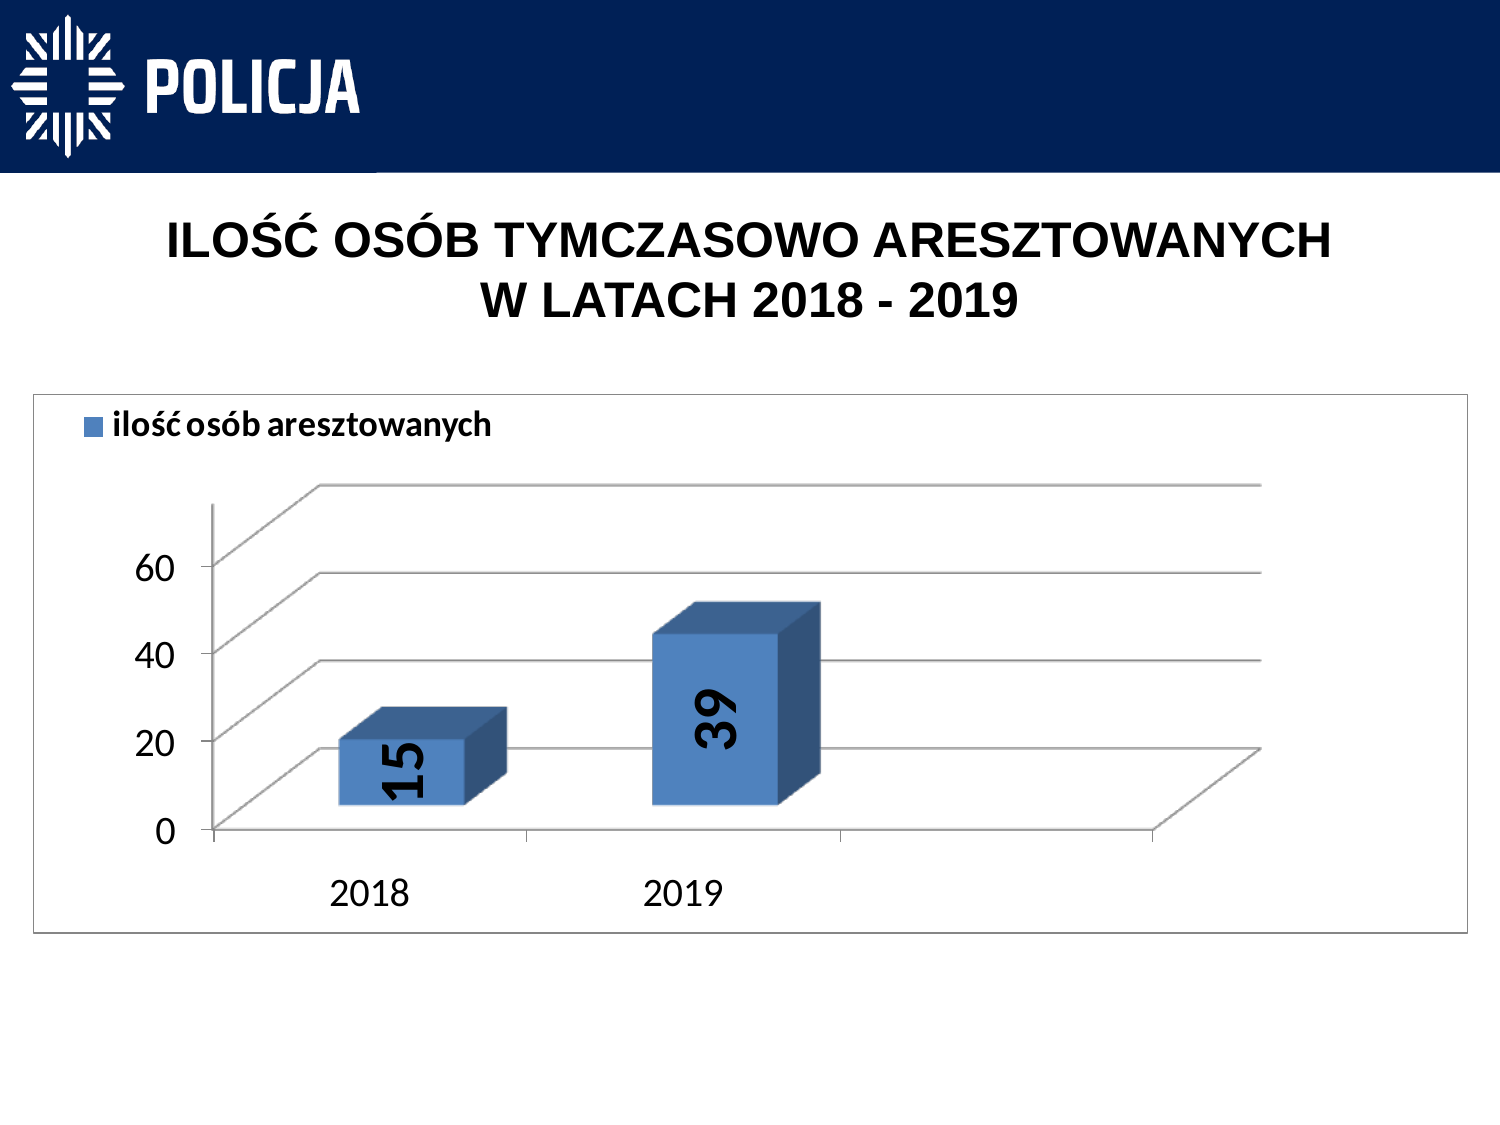

ILOŚĆ OSÓB TYMCZASOWO ARESZTOWANYCH
W LATACH 2018 - 2019